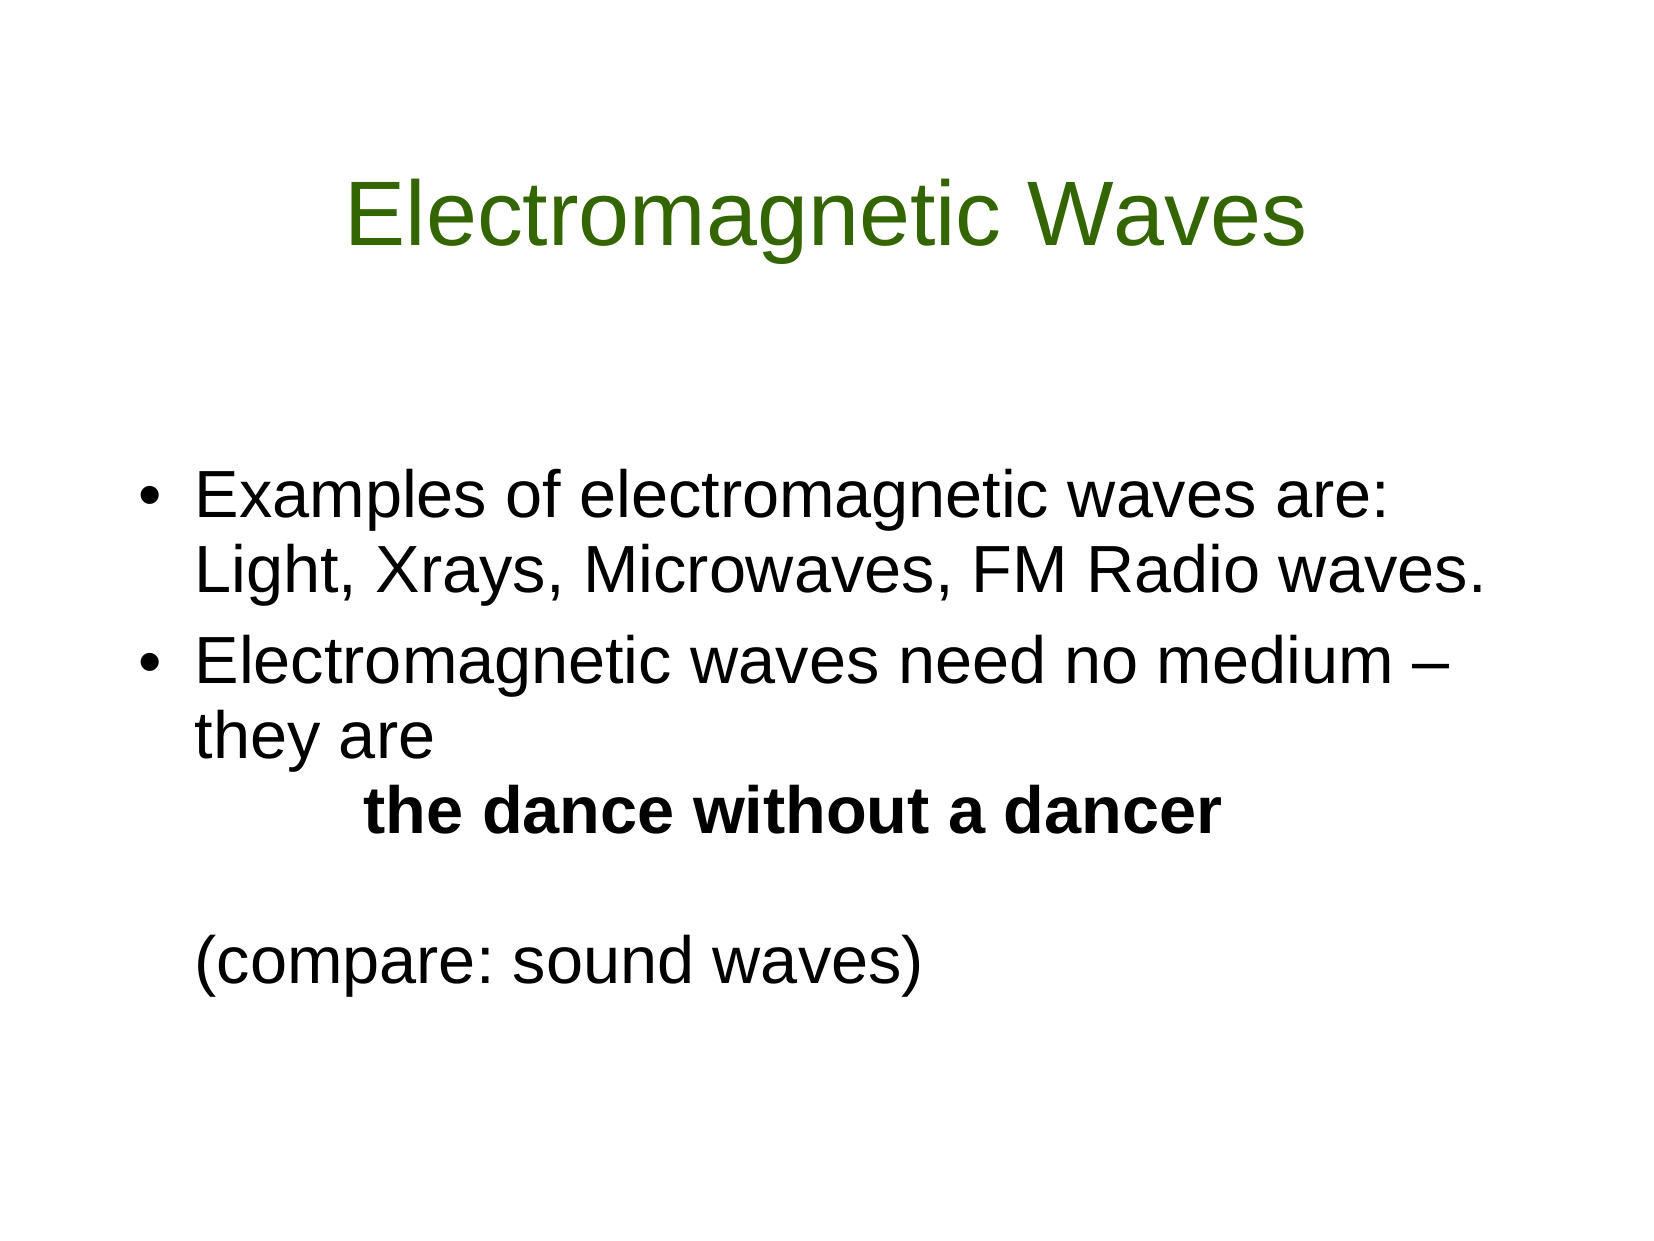

# Electromagnetic Waves
Examples of electromagnetic waves are: Light, Xrays, Microwaves, FM Radio waves.
Electromagnetic waves need no medium – they are
			the dance without a dancer
(compare: sound waves)